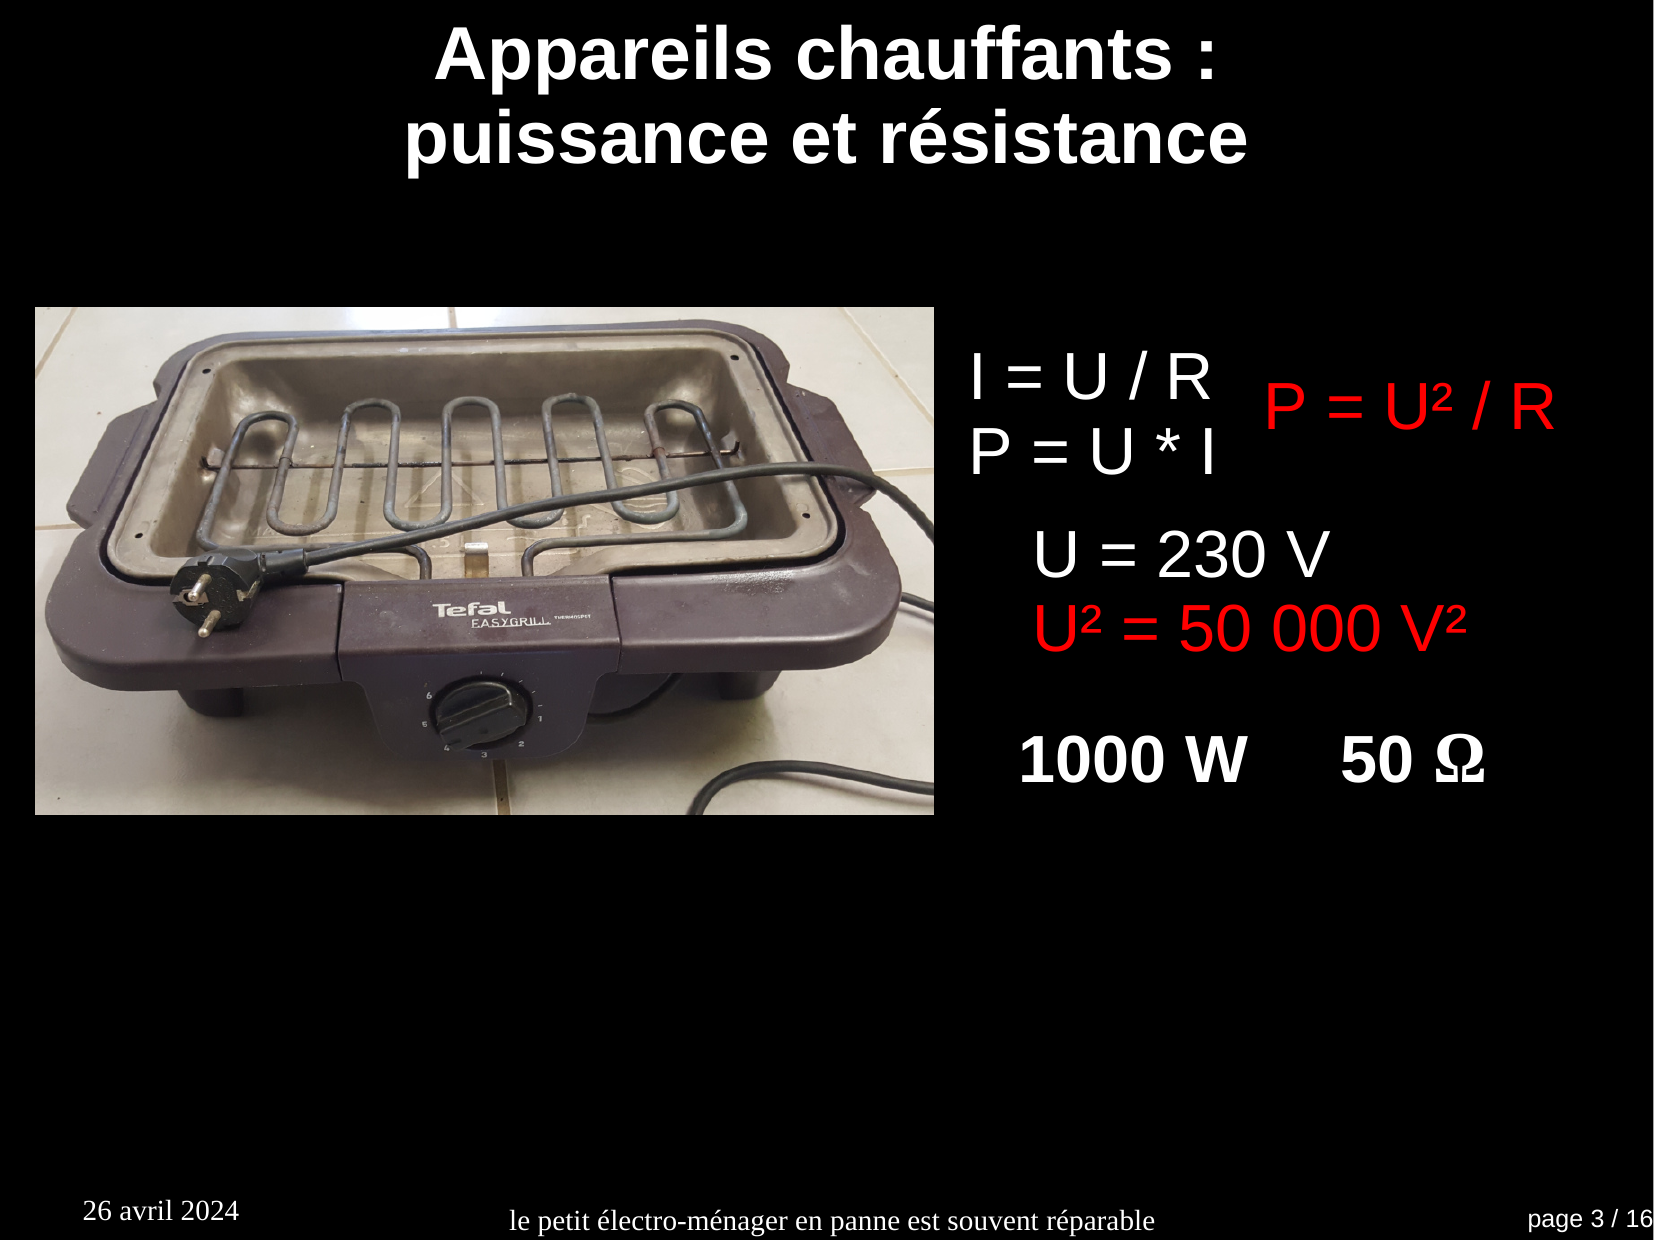

# Appareils chauffants : puissance et résistance
I = U / R
P = U * I
P = U² / R
U = 230 V
U² = 50 000 V²
1000 W 50 Ω